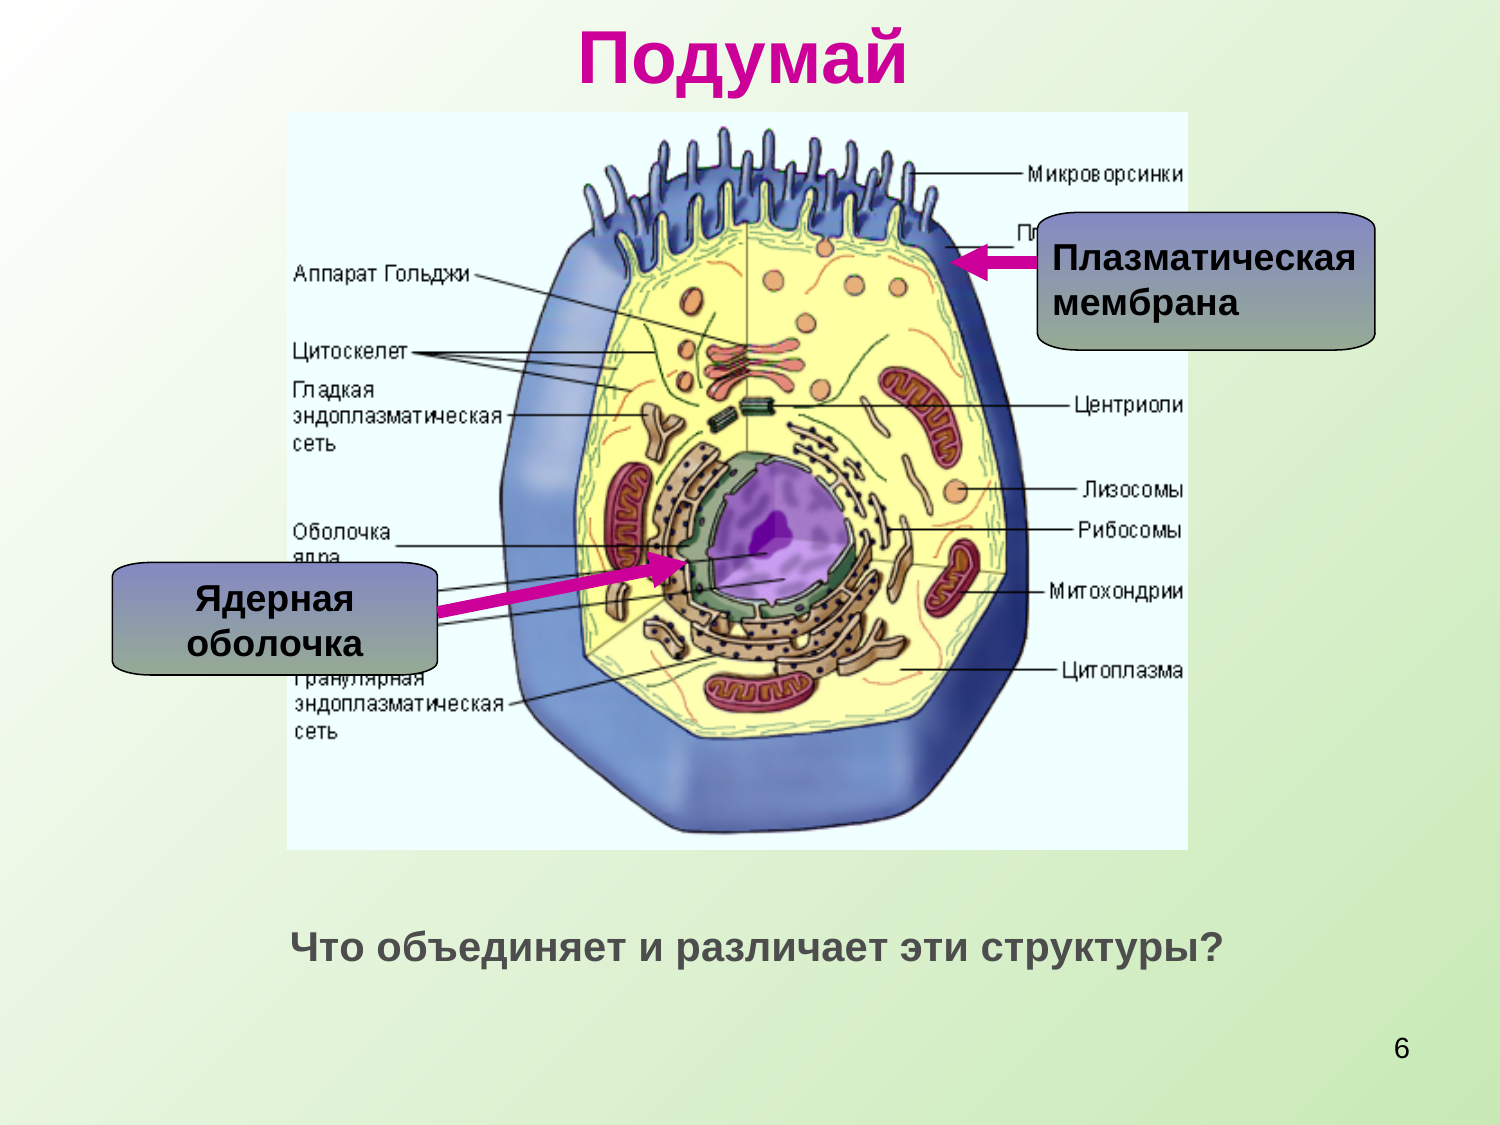

Подумай
Плазматическая
мембрана
Ядерная
оболочка
Что объединяет и различает эти структуры?
6